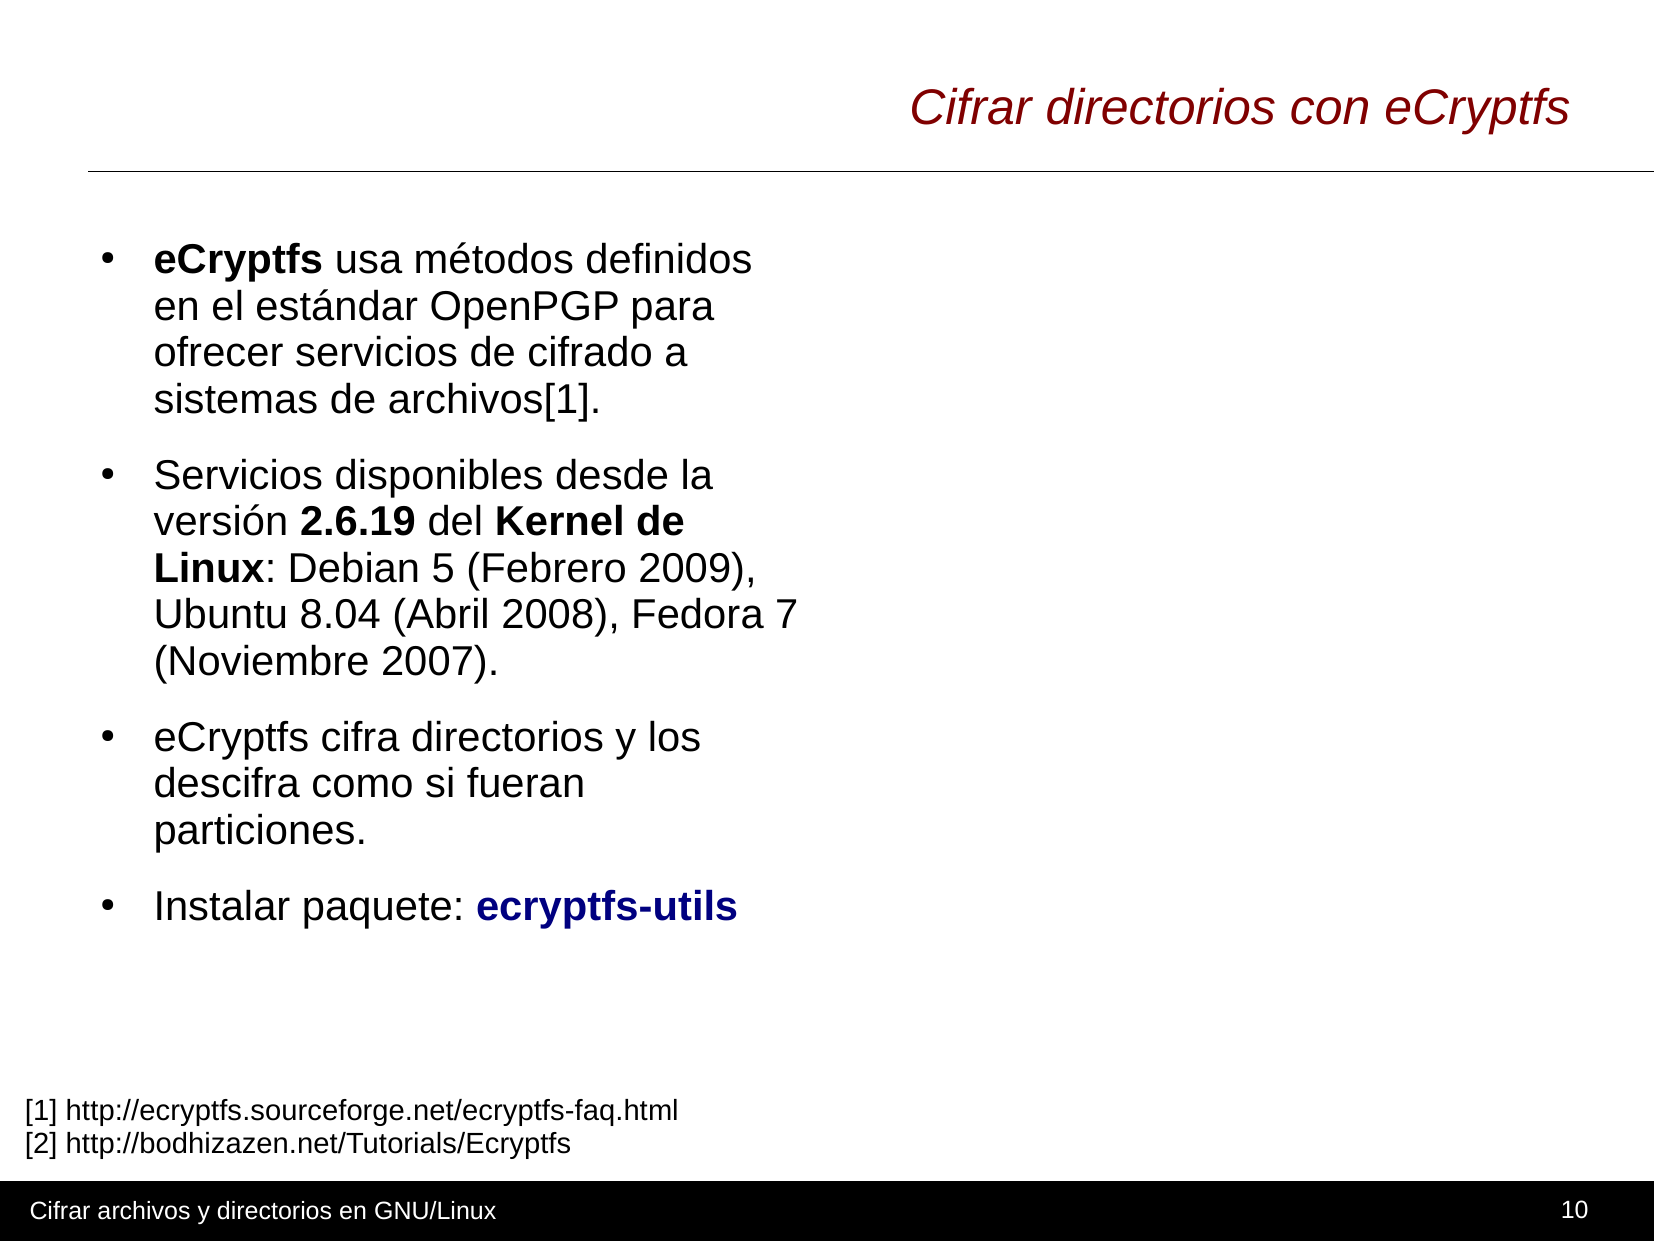

# Cifrar directorios con eCryptfs
eCryptfs usa métodos definidos en el estándar OpenPGP para ofrecer servicios de cifrado a sistemas de archivos[1].
Servicios disponibles desde la versión 2.6.19 del Kernel de Linux: Debian 5 (Febrero 2009), Ubuntu 8.04 (Abril 2008), Fedora 7 (Noviembre 2007).
eCryptfs cifra directorios y los descifra como si fueran particiones.
Instalar paquete: ecryptfs-utils
[1] http://ecryptfs.sourceforge.net/ecryptfs-faq.html
[2] http://bodhizazen.net/Tutorials/Ecryptfs
10